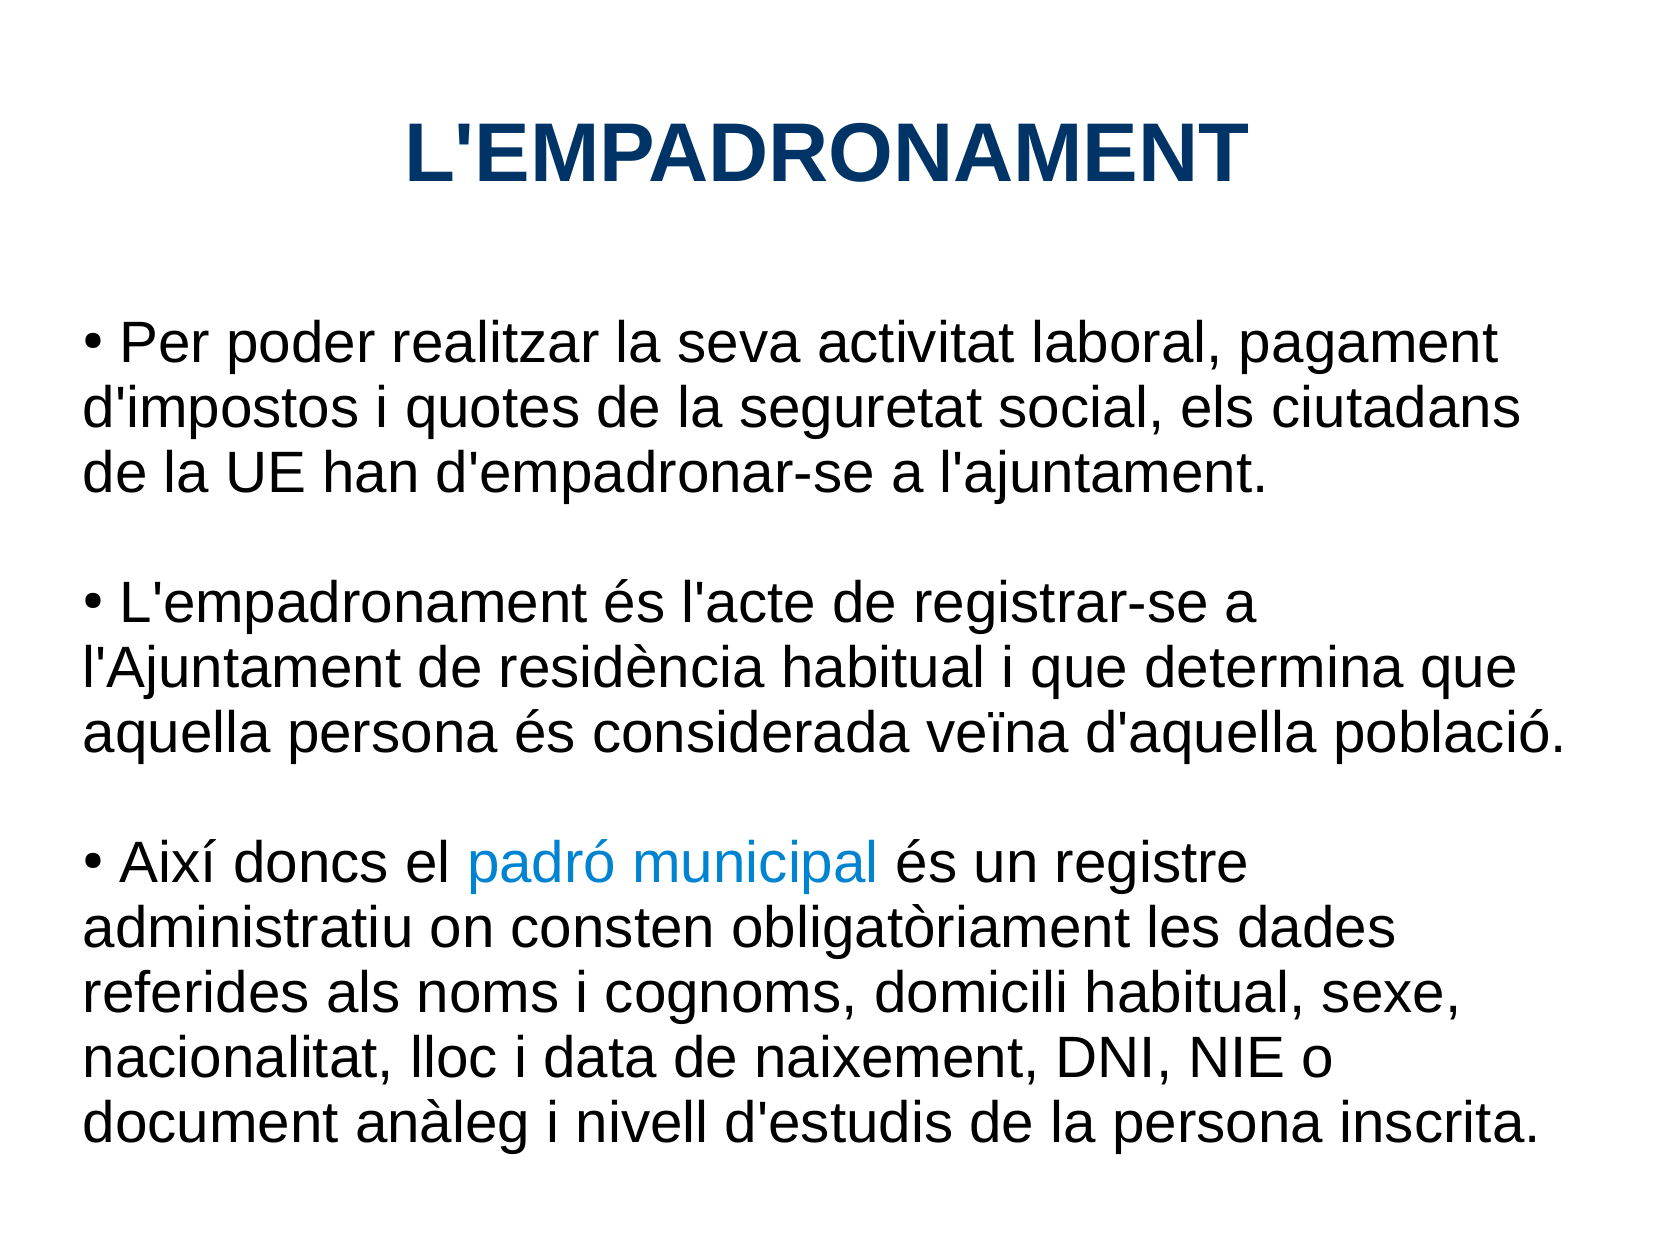

# L'EMPADRONAMENT
 Per poder realitzar la seva activitat laboral, pagament d'impostos i quotes de la seguretat social, els ciutadans de la UE han d'empadronar-se a l'ajuntament.
 L'empadronament és l'acte de registrar-se a l'Ajuntament de residència habitual i que determina que aquella persona és considerada veïna d'aquella població.
 Així doncs el padró municipal és un registre administratiu on consten obligatòriament les dades referides als noms i cognoms, domicili habitual, sexe, nacionalitat, lloc i data de naixement, DNI, NIE o document anàleg i nivell d'estudis de la persona inscrita.